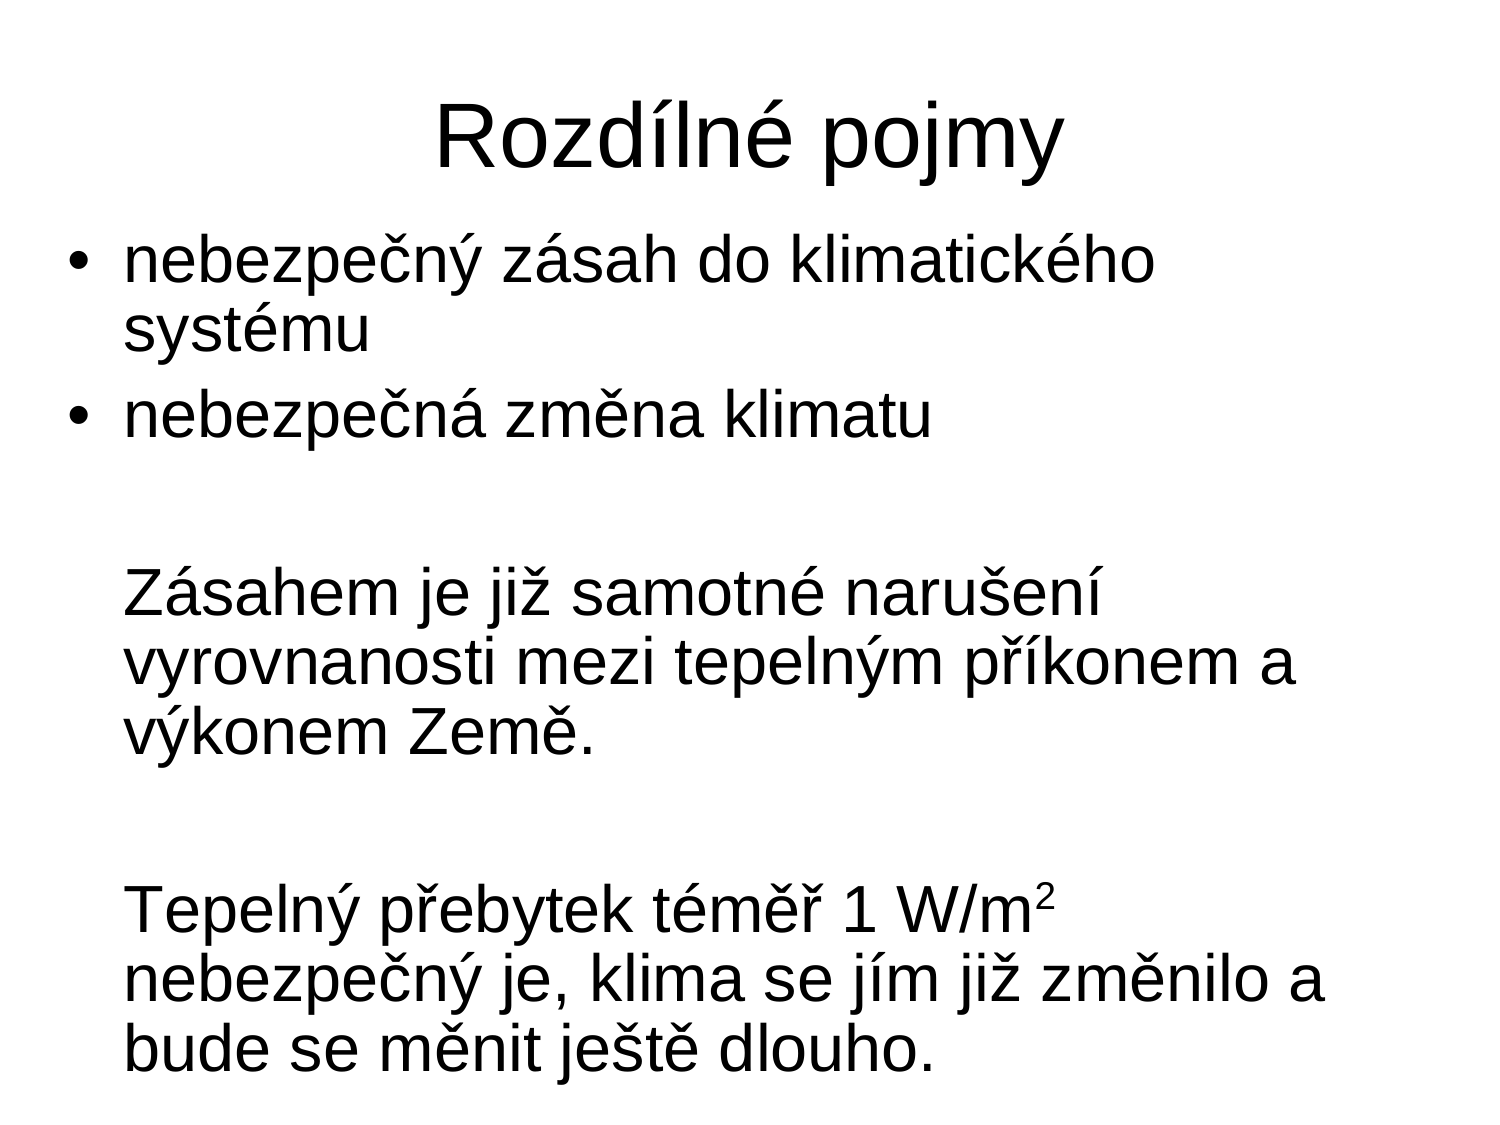

# Rozdílné pojmy
nebezpečný zásah do klimatického systému
nebezpečná změna klimatu
Zásahem je již samotné narušení vyrovnanosti mezi tepelným příkonem a výkonem Země.
Tepelný přebytek téměř 1 W/m2 nebezpečný je, klima se jím již změnilo a bude se měnit ještě dlouho.